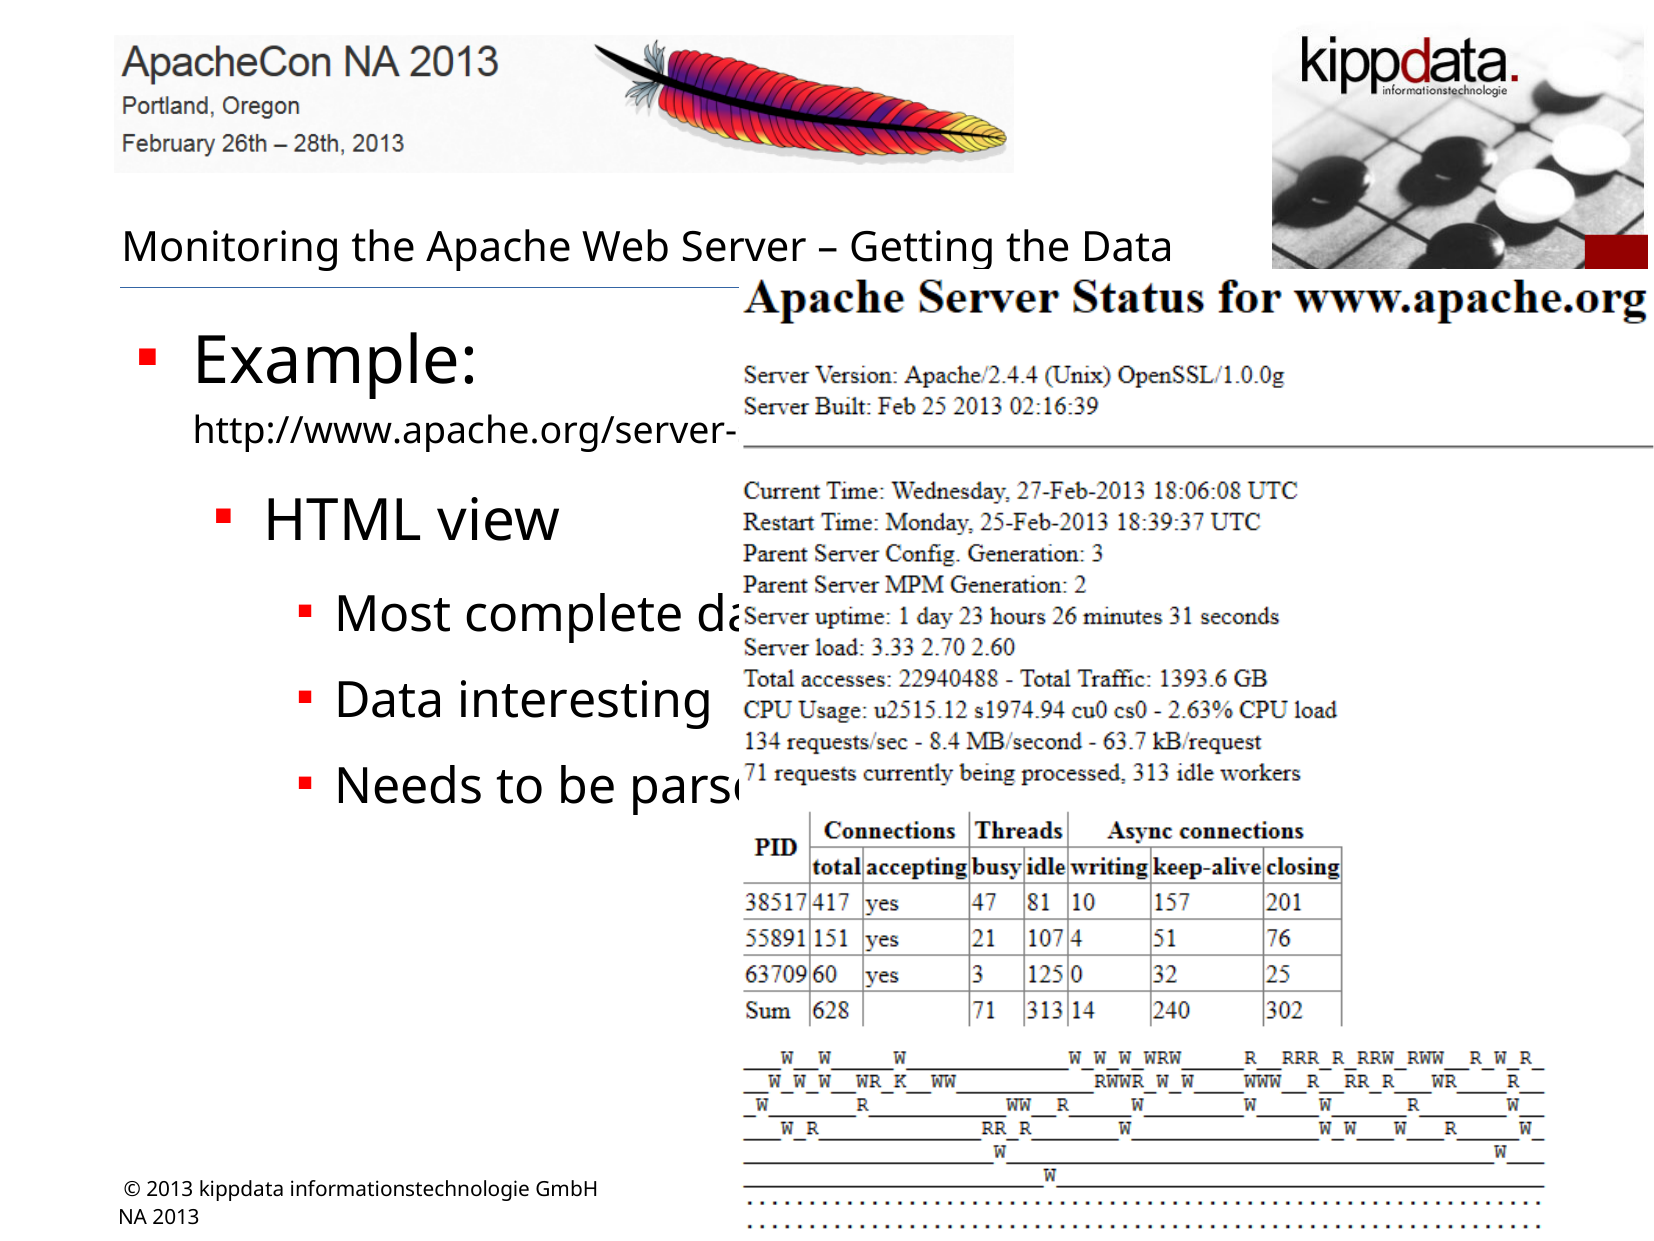

# Monitoring the Apache Web Server – Getting the Data
Example:
http://www.apache.org/server-status
HTML view
Most complete data
Data interesting
Needs to be parsed